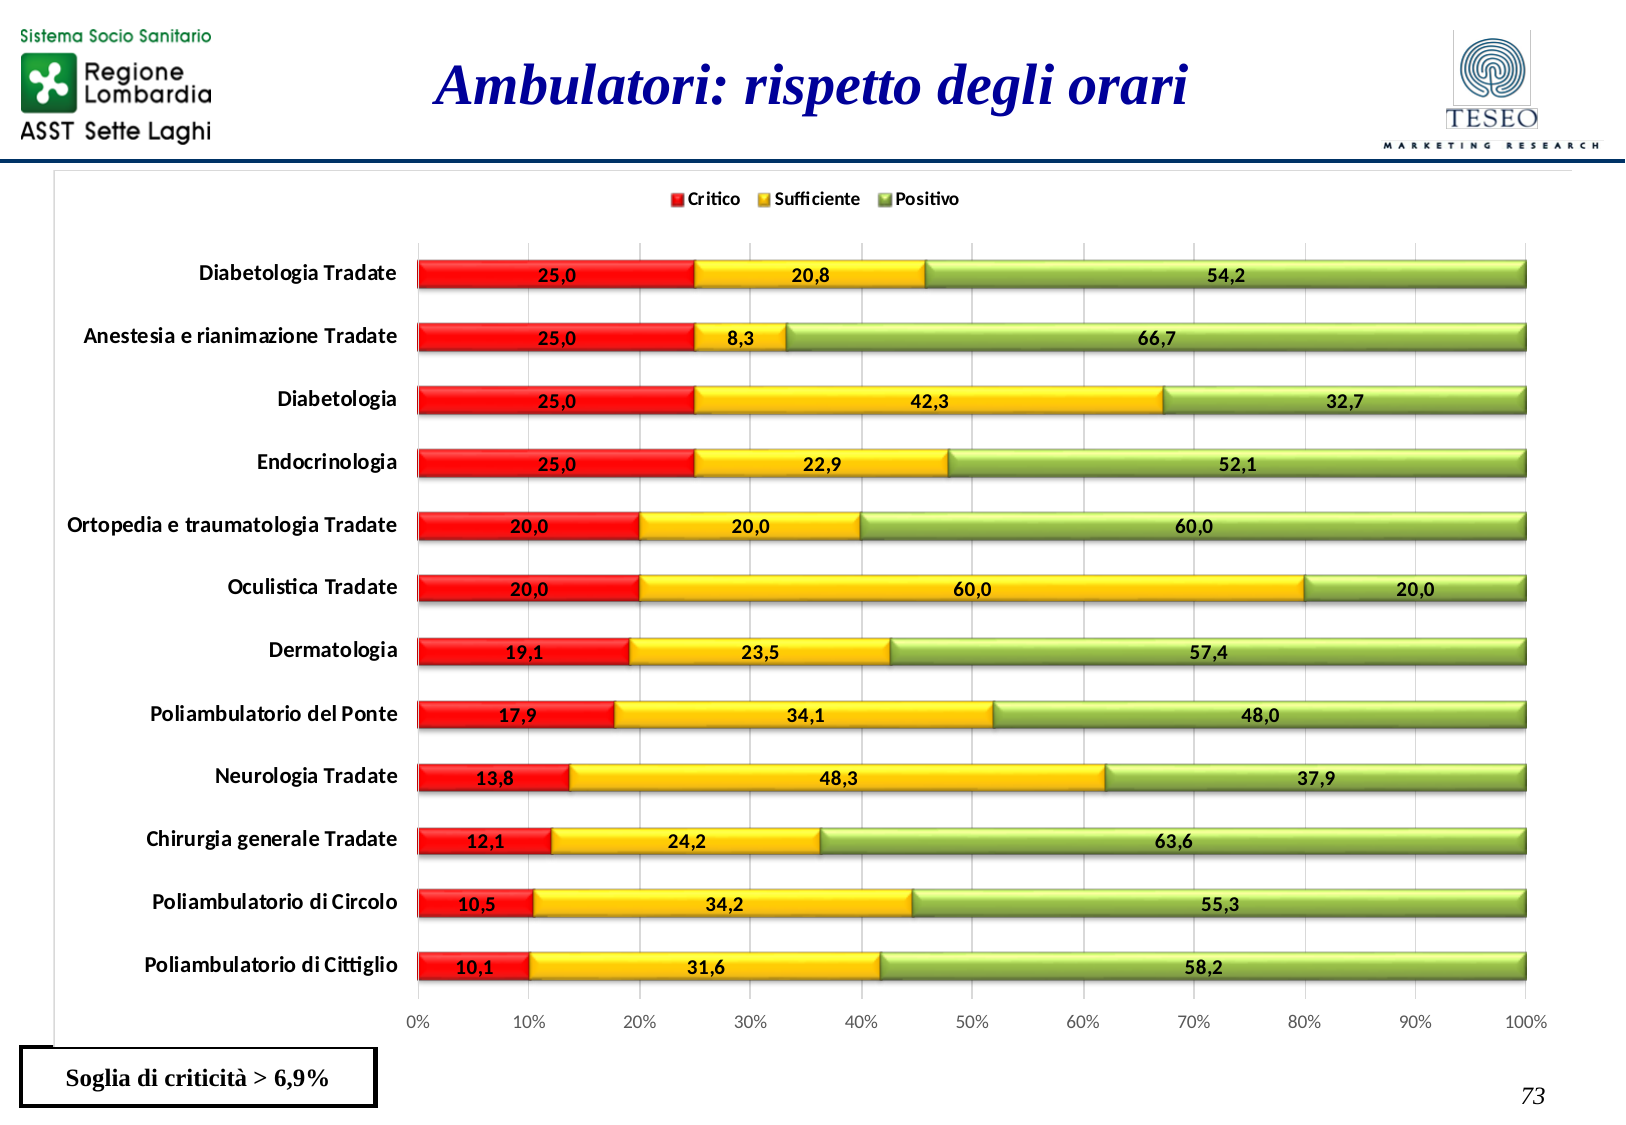

Ambulatori: rispetto degli orari
Soglia di criticità > 6,9%